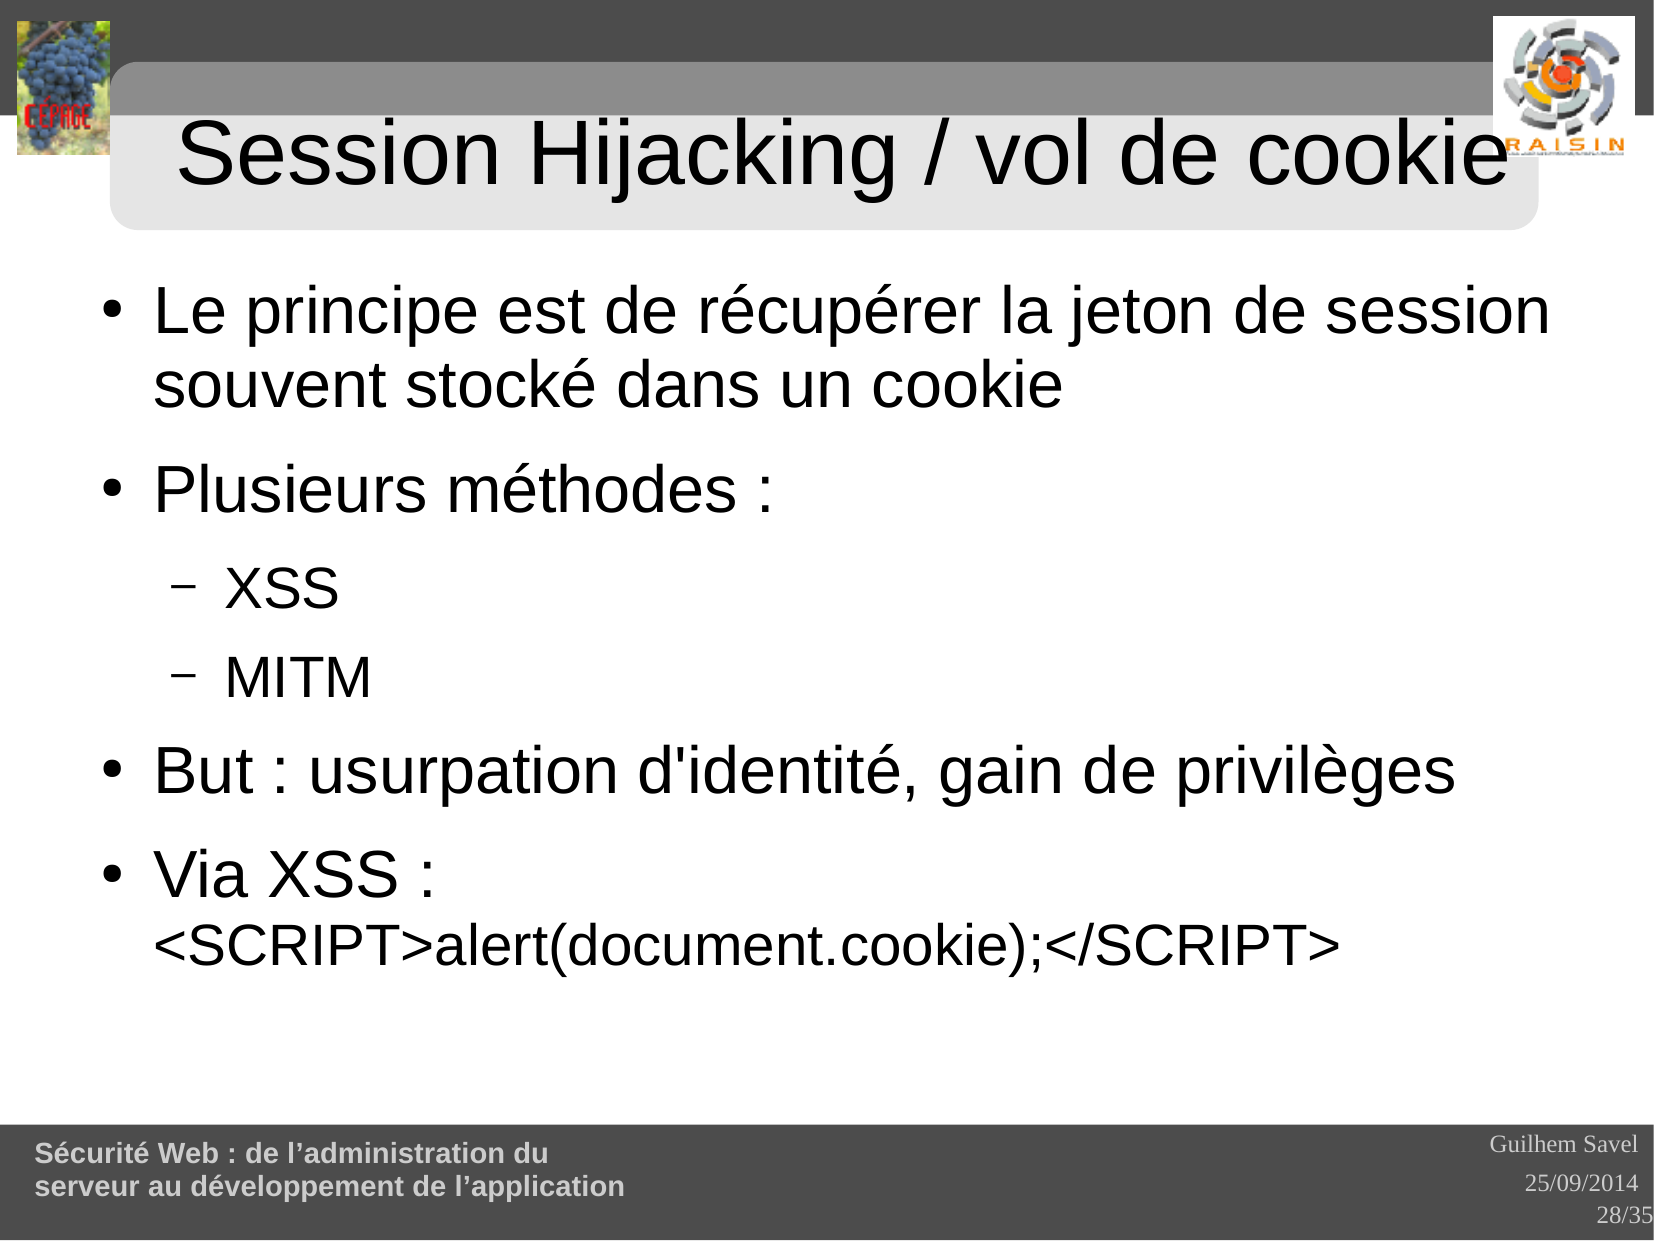

# Session Hijacking / vol de cookie
Le principe est de récupérer la jeton de session souvent stocké dans un cookie
Plusieurs méthodes :
XSS
MITM
But : usurpation d'identité, gain de privilèges
Via XSS : <SCRIPT>alert(document.cookie);</SCRIPT>